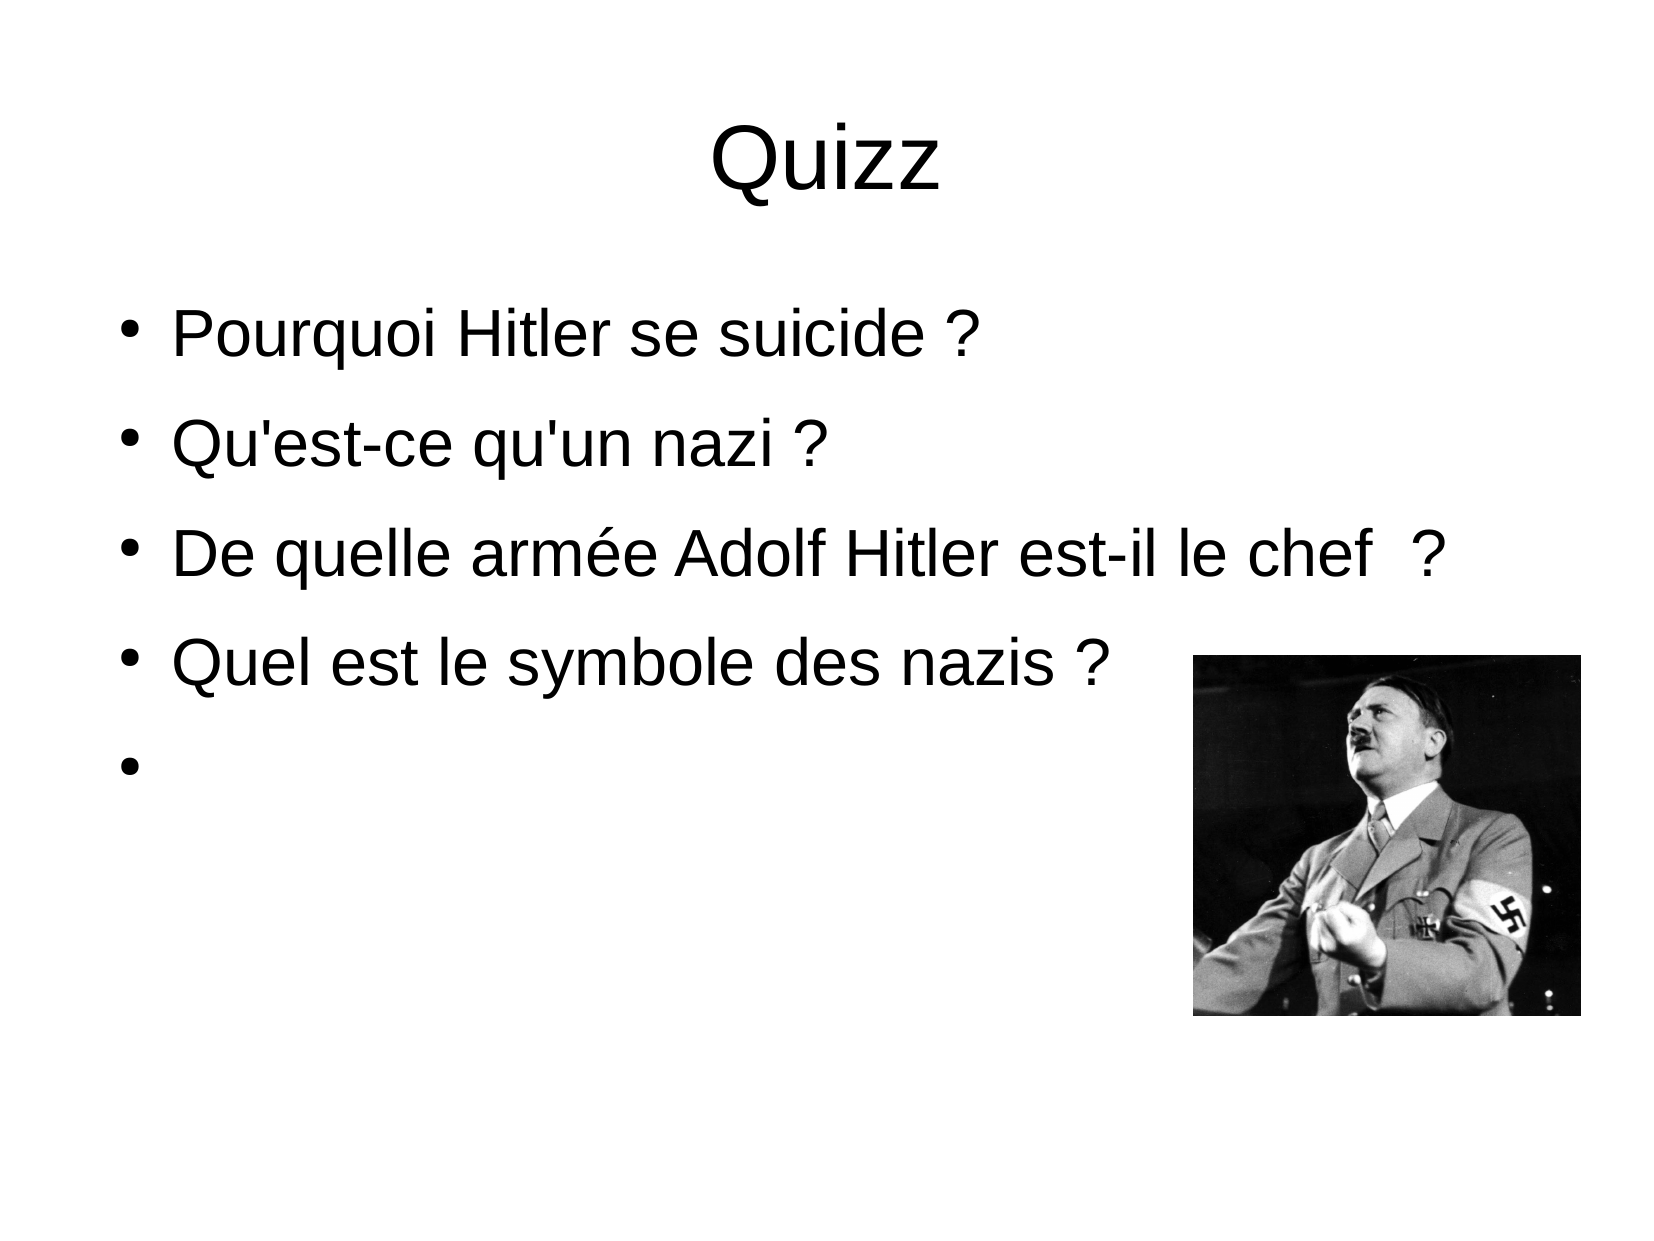

# Quizz
Pourquoi Hitler se suicide ?
Qu'est-ce qu'un nazi ?
De quelle armée Adolf Hitler est-il le chef  ?
Quel est le symbole des nazis ?